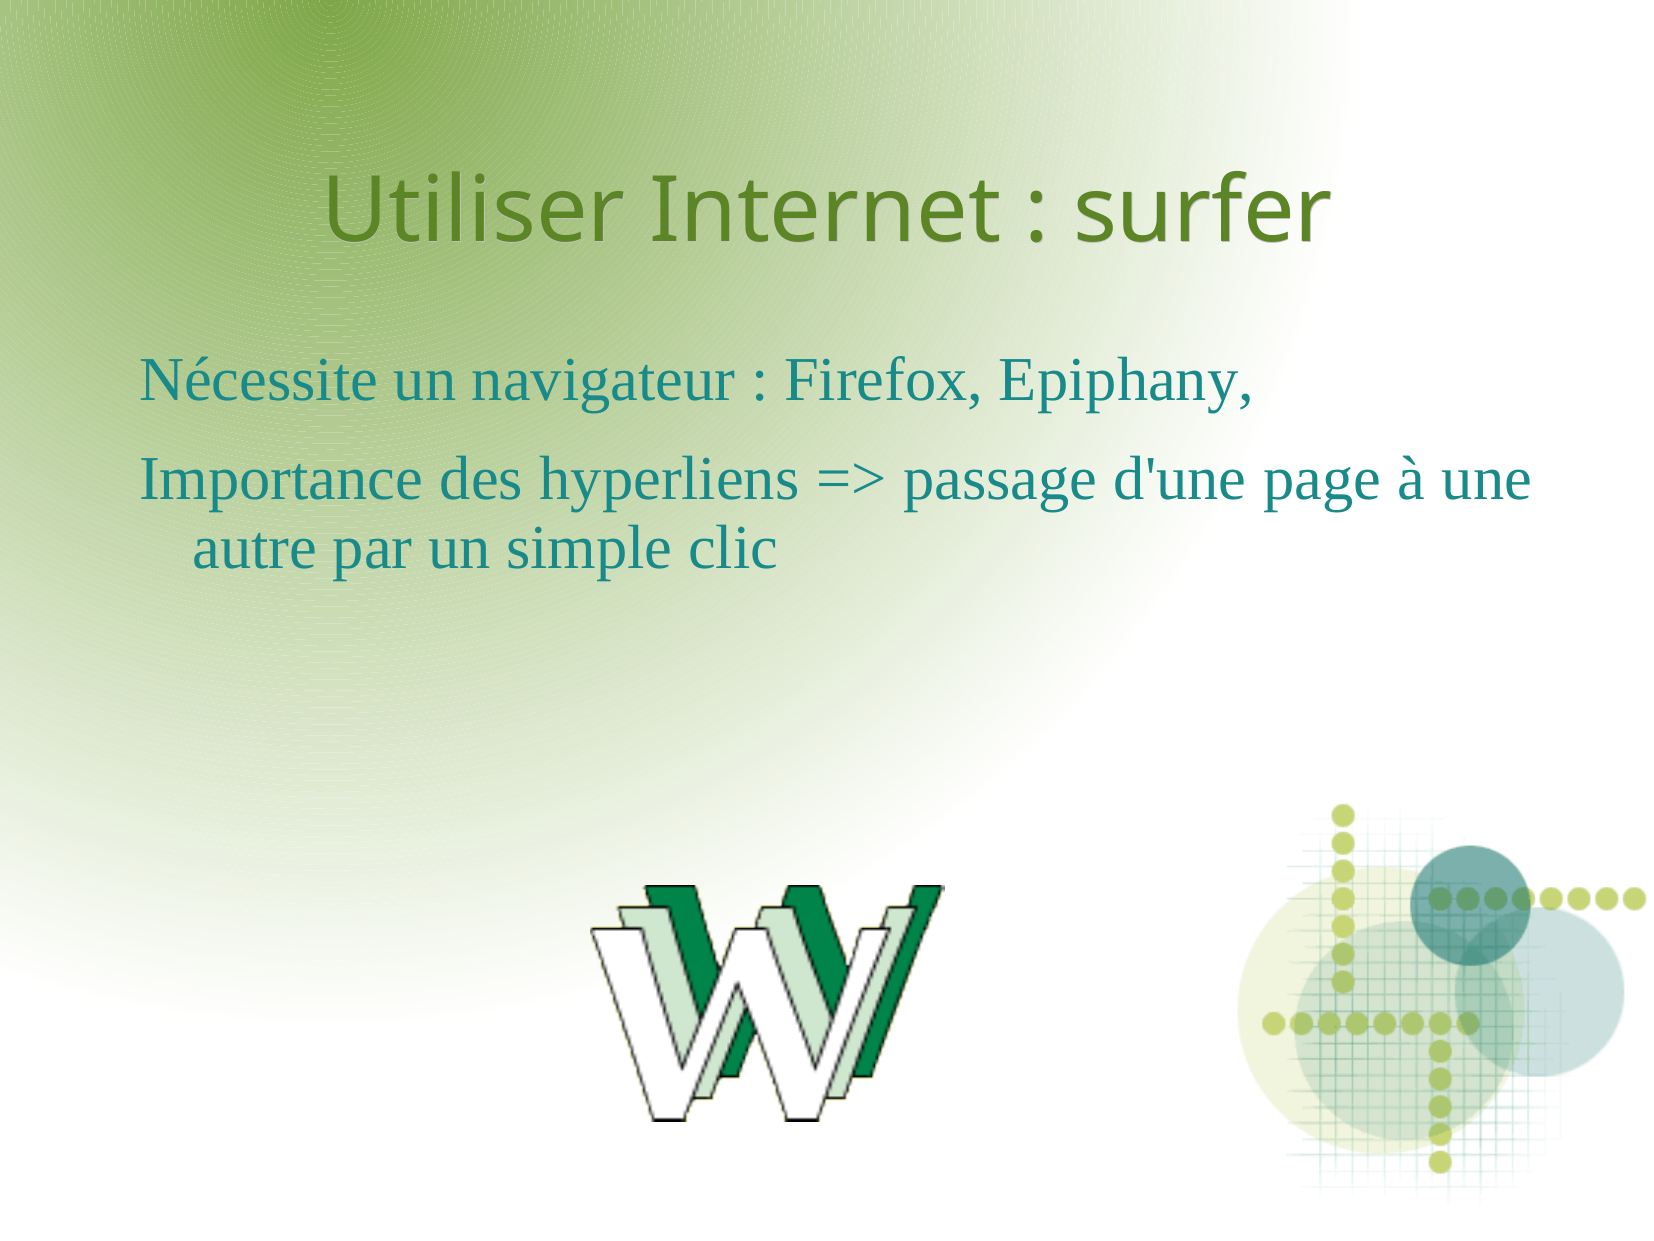

# Utiliser Internet : surfer
Nécessite un navigateur : Firefox, Epiphany,
Importance des hyperliens => passage d'une page à une autre par un simple clic